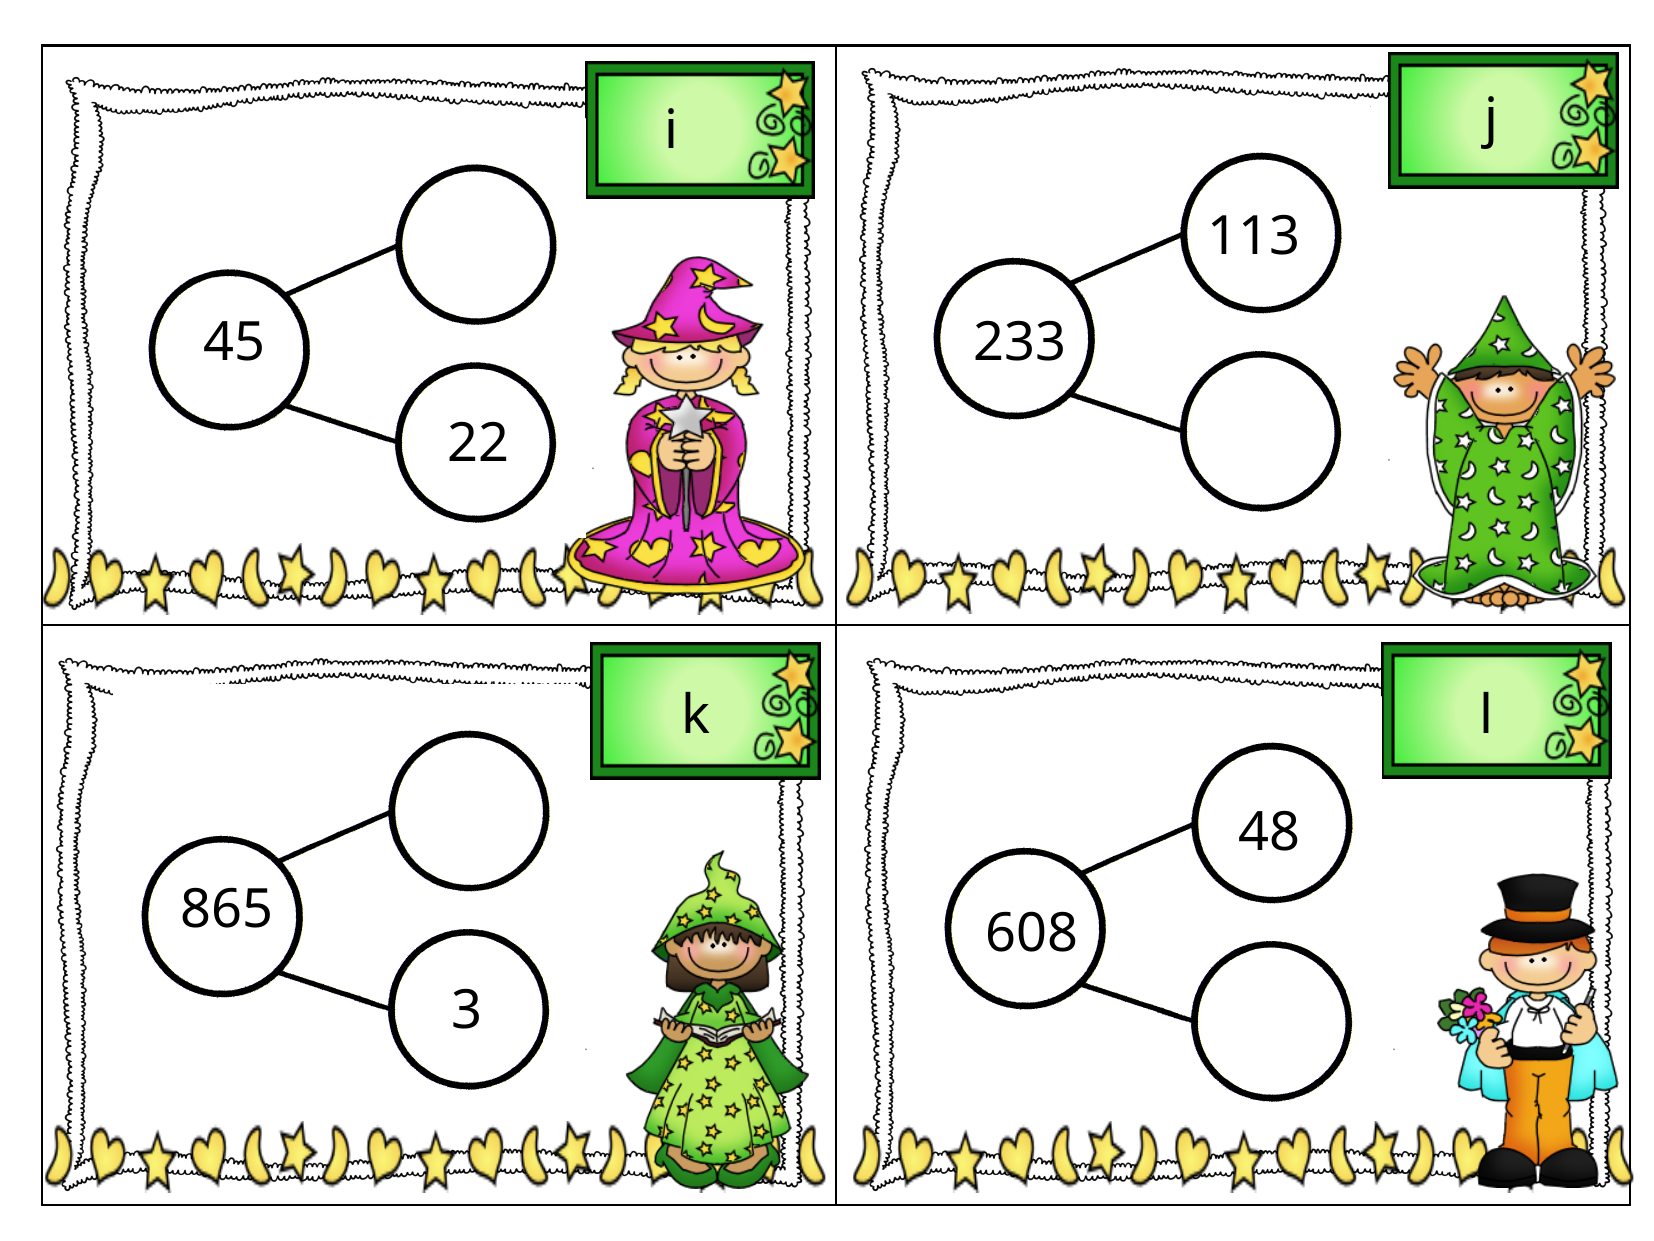

| | |
| --- | --- |
| | |
j
i
113
45
233
22
k
l
48
865
608
3